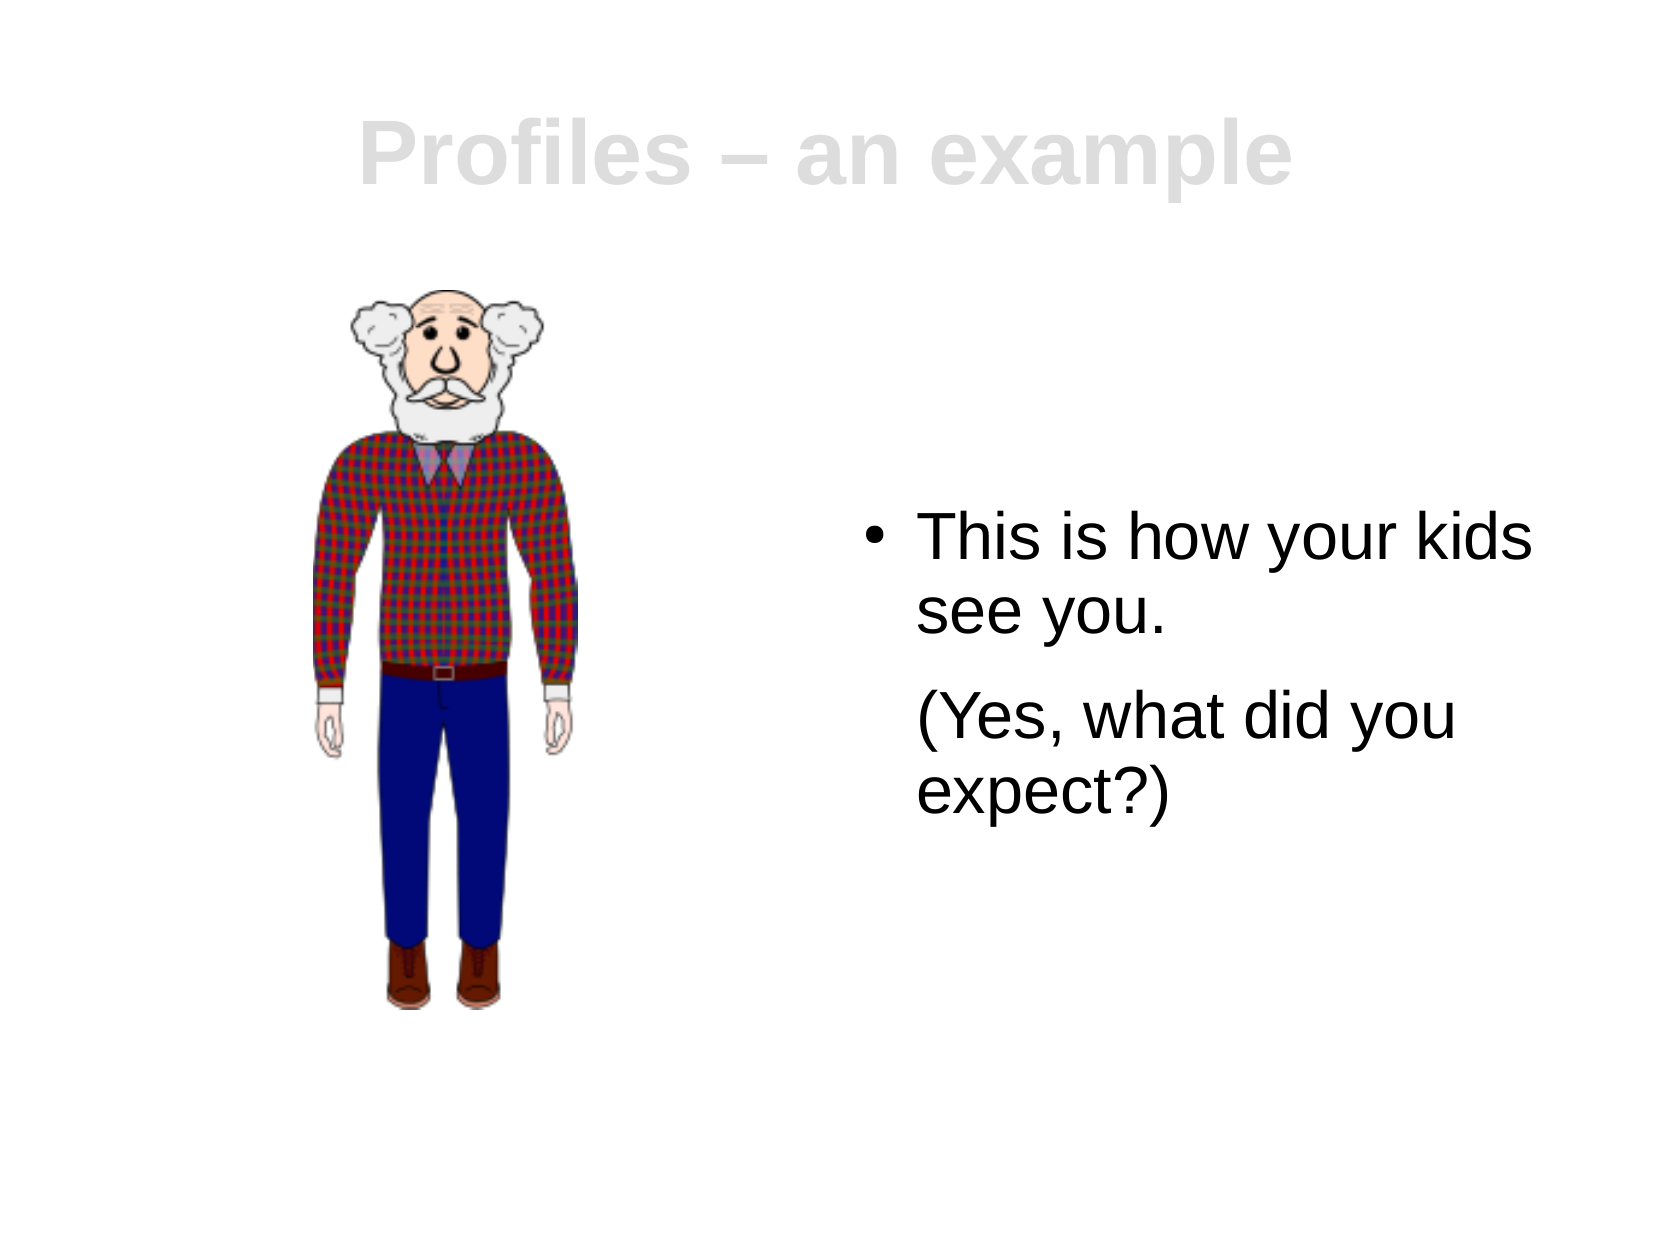

# Profiles – an example
This is how your kids see you.
(Yes, what did you expect?)